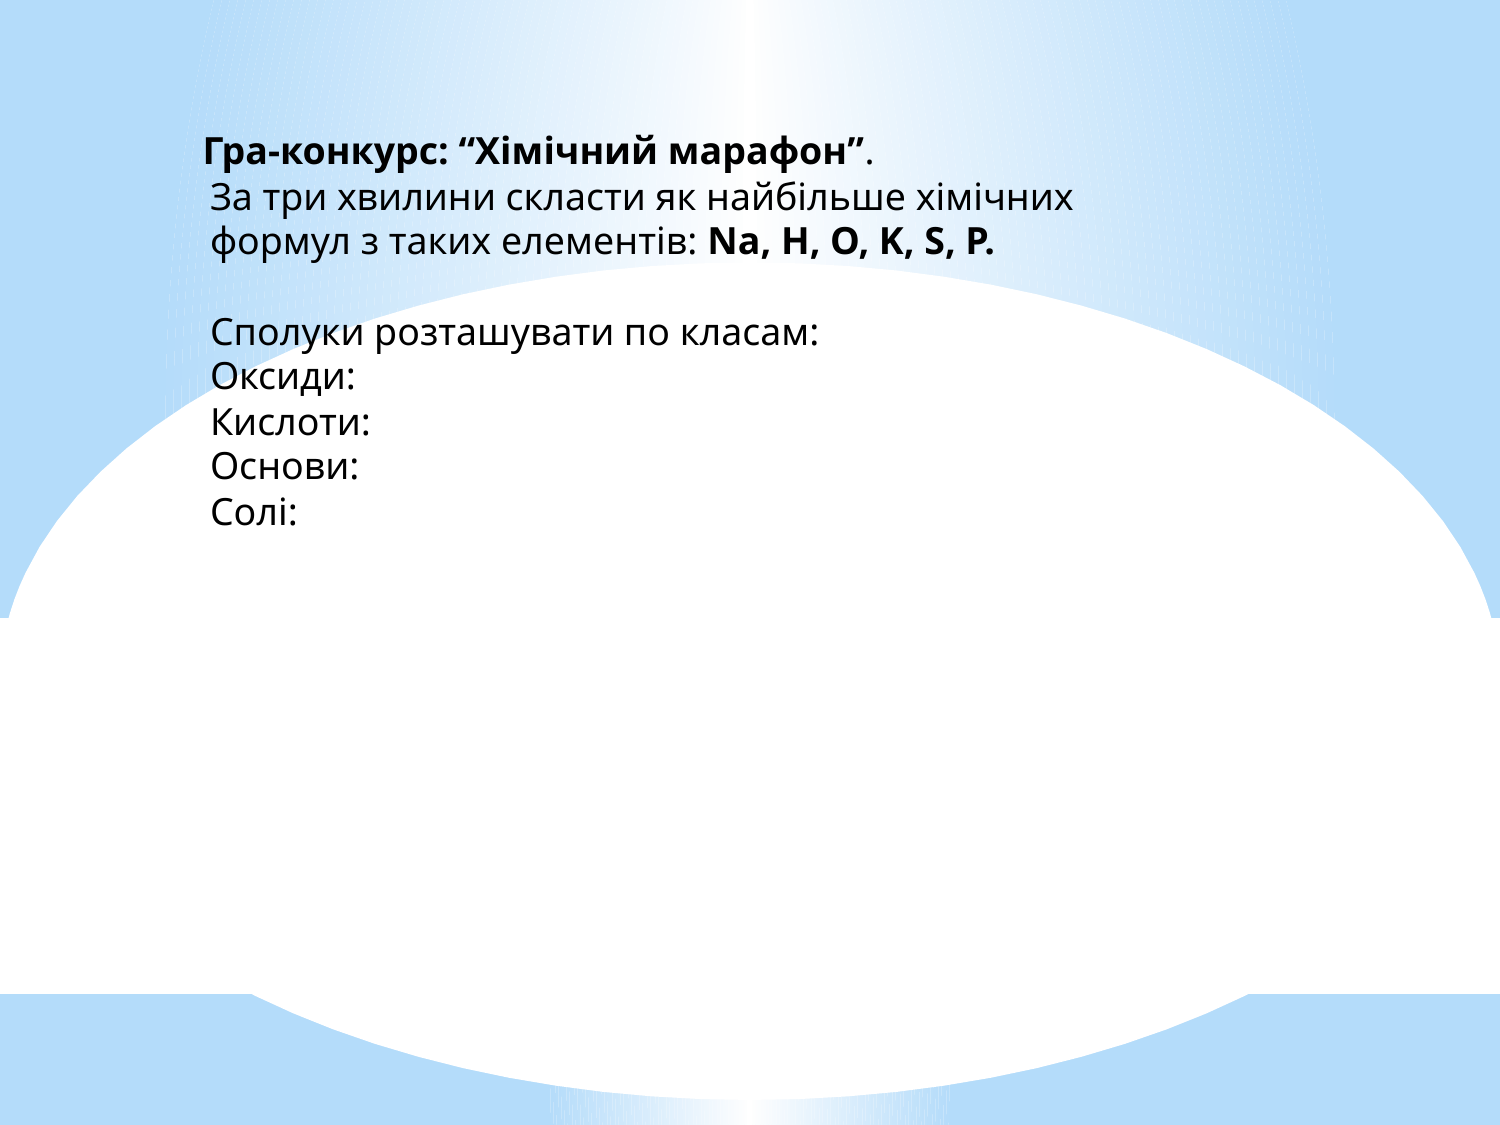

# Гра-конкурс: “Хімічний марафон”.
За три хвилини скласти як найбільше хімічних формул з таких елементів: Na, H, O, K, S, P.
Сполуки розташувати по класам:
Оксиди:
Кислоти:
Основи:
Солі: